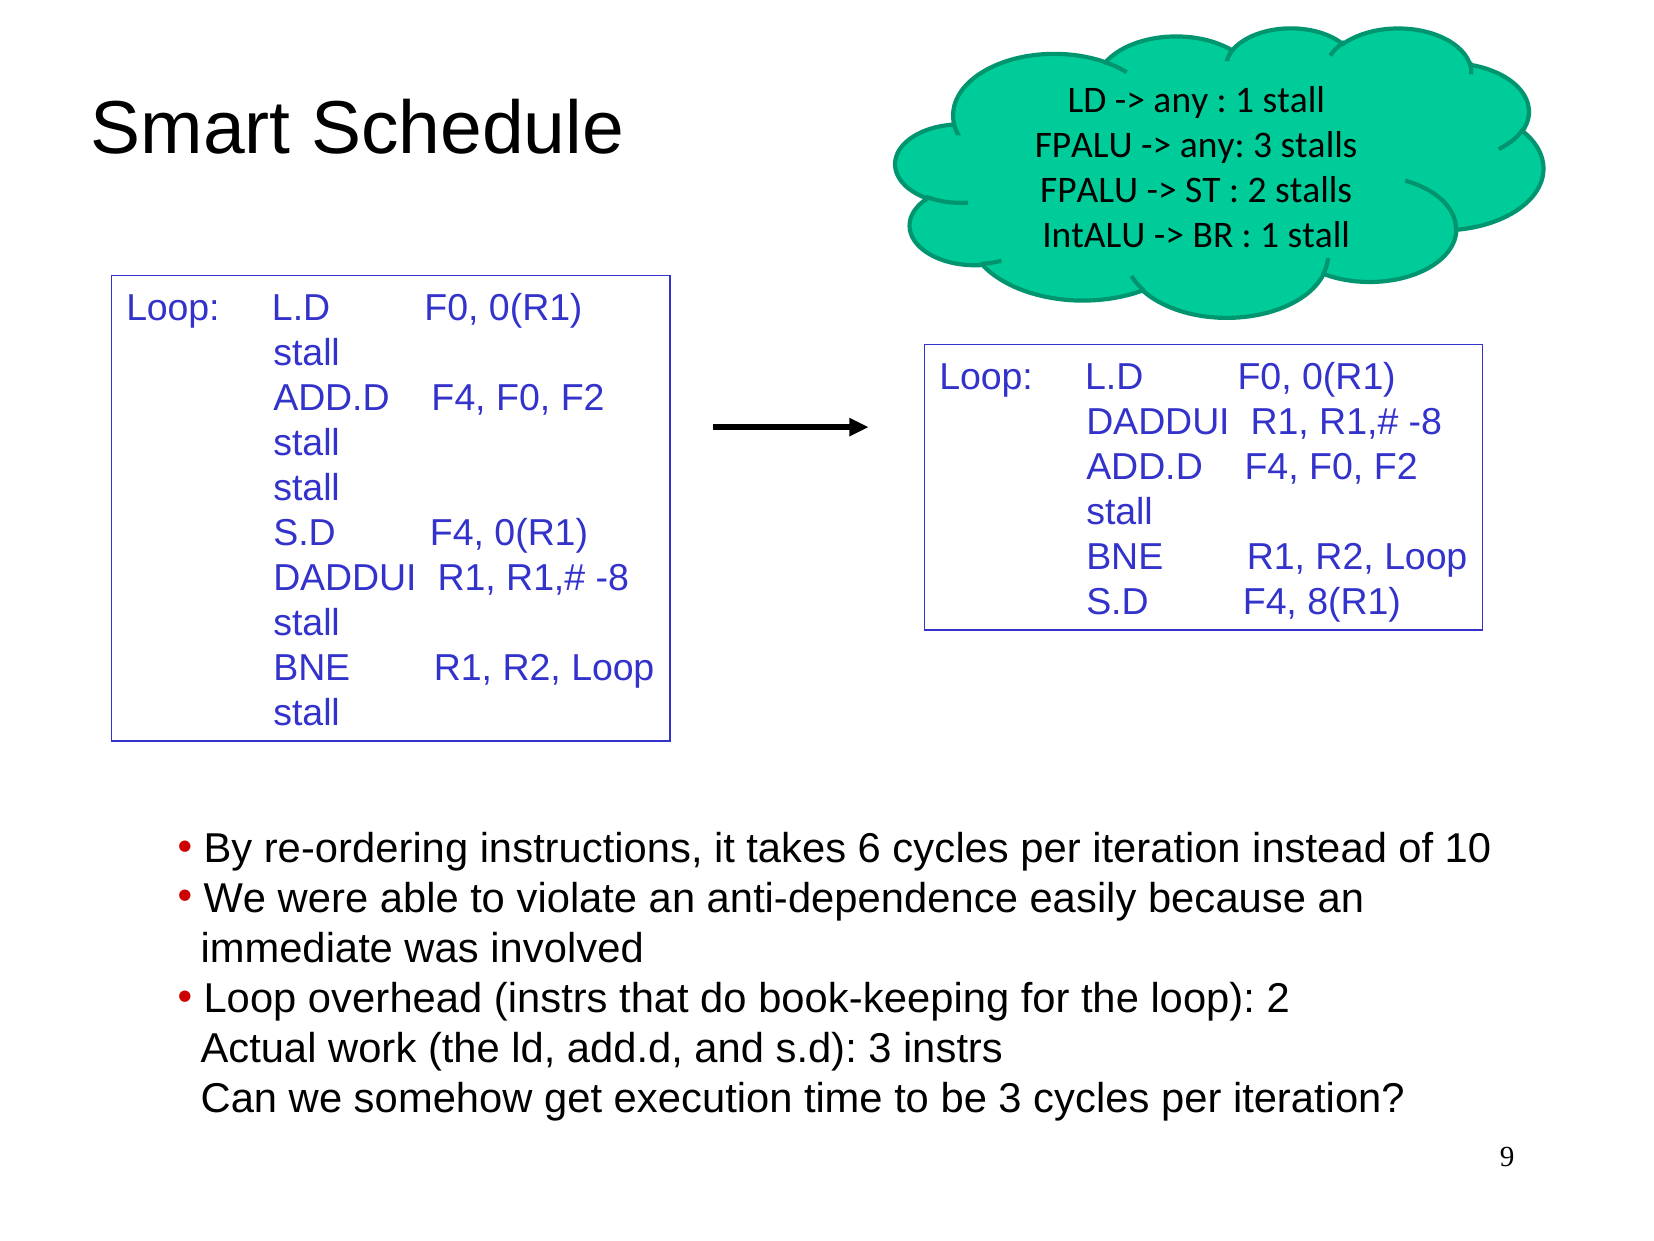

LD -> any : 1 stall
FPALU -> any: 3 stalls
FPALU -> ST : 2 stalls
IntALU -> BR : 1 stall
Smart Schedule
Loop: L.D F0, 0(R1)
 stall
 ADD.D F4, F0, F2
 stall
 stall
 S.D F4, 0(R1)
 DADDUI R1, R1,# -8
 stall
 BNE R1, R2, Loop
 stall
Loop: L.D F0, 0(R1)
 DADDUI R1, R1,# -8
 ADD.D F4, F0, F2
 stall
 BNE R1, R2, Loop
 S.D F4, 8(R1)
 By re-ordering instructions, it takes 6 cycles per iteration instead of 10
 We were able to violate an anti-dependence easily because an
 immediate was involved
 Loop overhead (instrs that do book-keeping for the loop): 2
 Actual work (the ld, add.d, and s.d): 3 instrs
 Can we somehow get execution time to be 3 cycles per iteration?